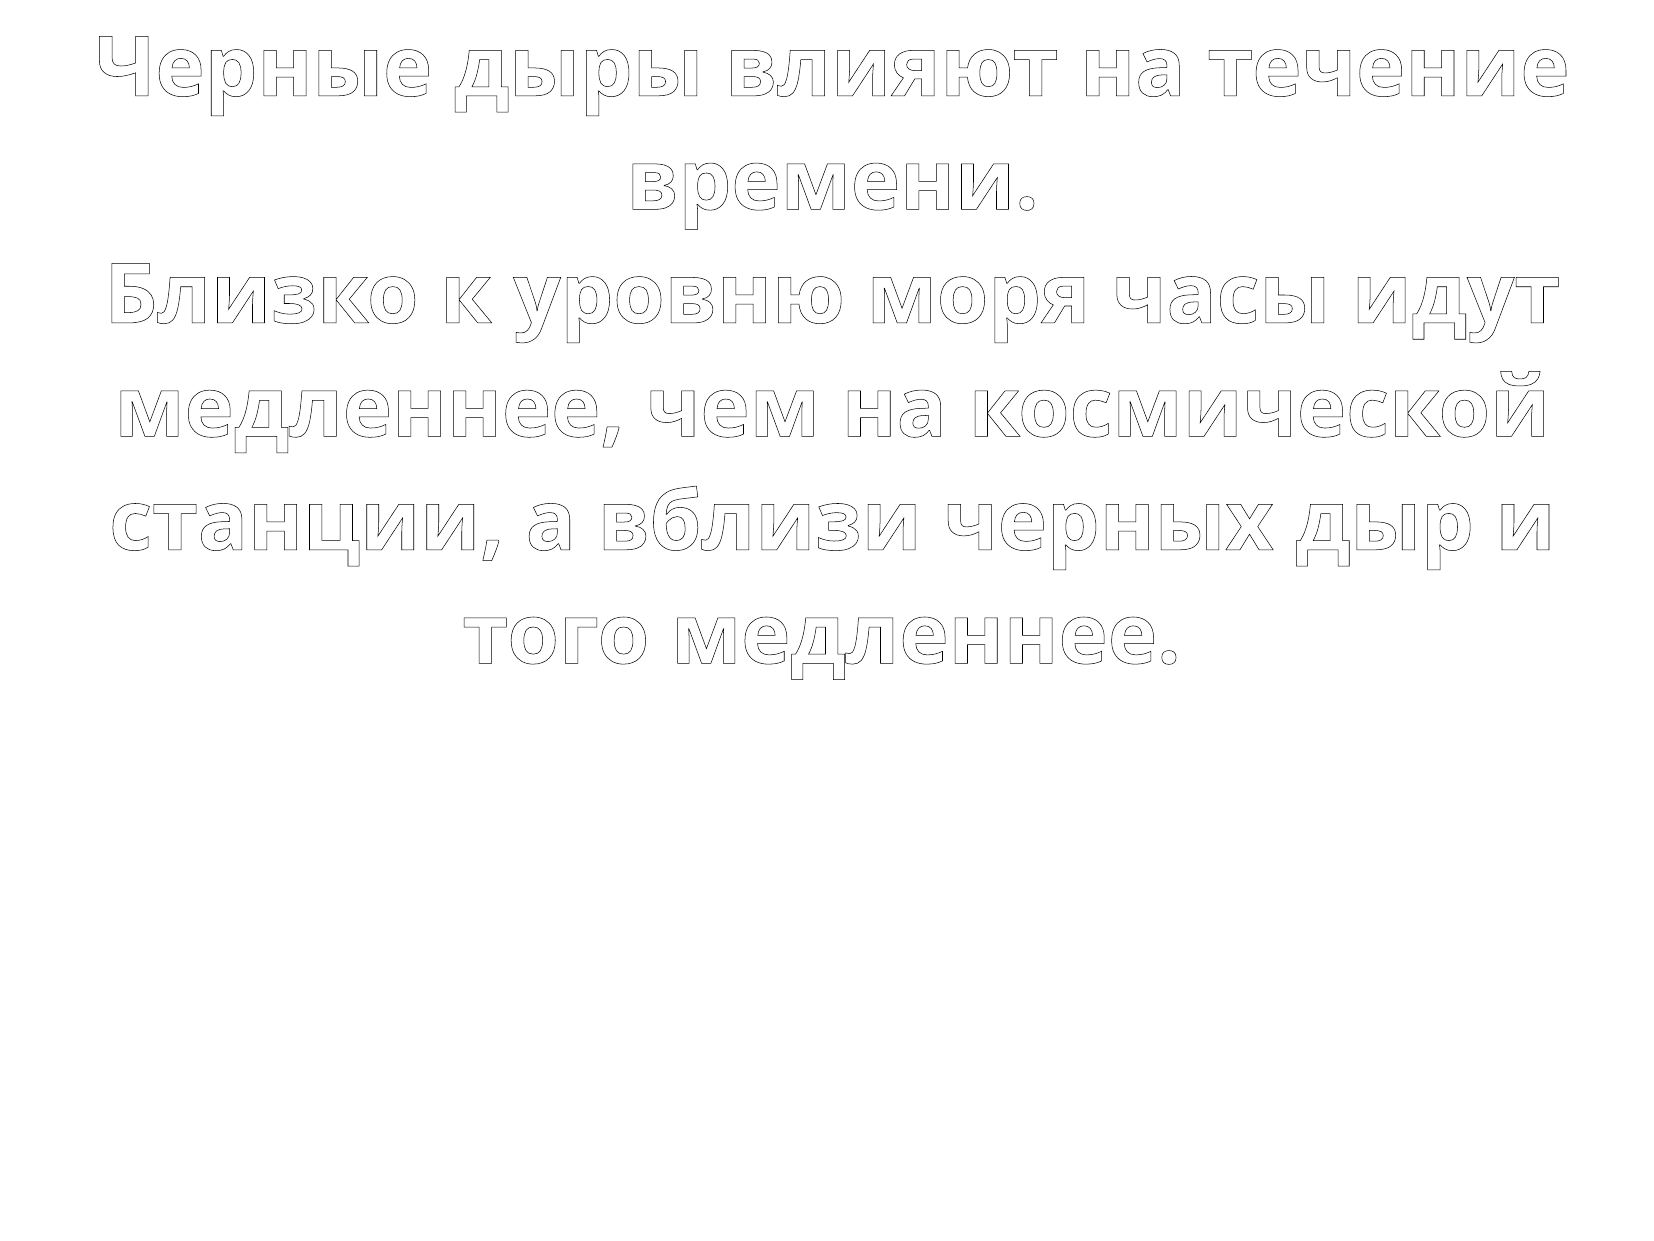

# Черные дыры влияют на течение времени. Близко к уровню моря часы идут медленнее, чем на космической станции, а вблизи черных дыр и того медленнее.